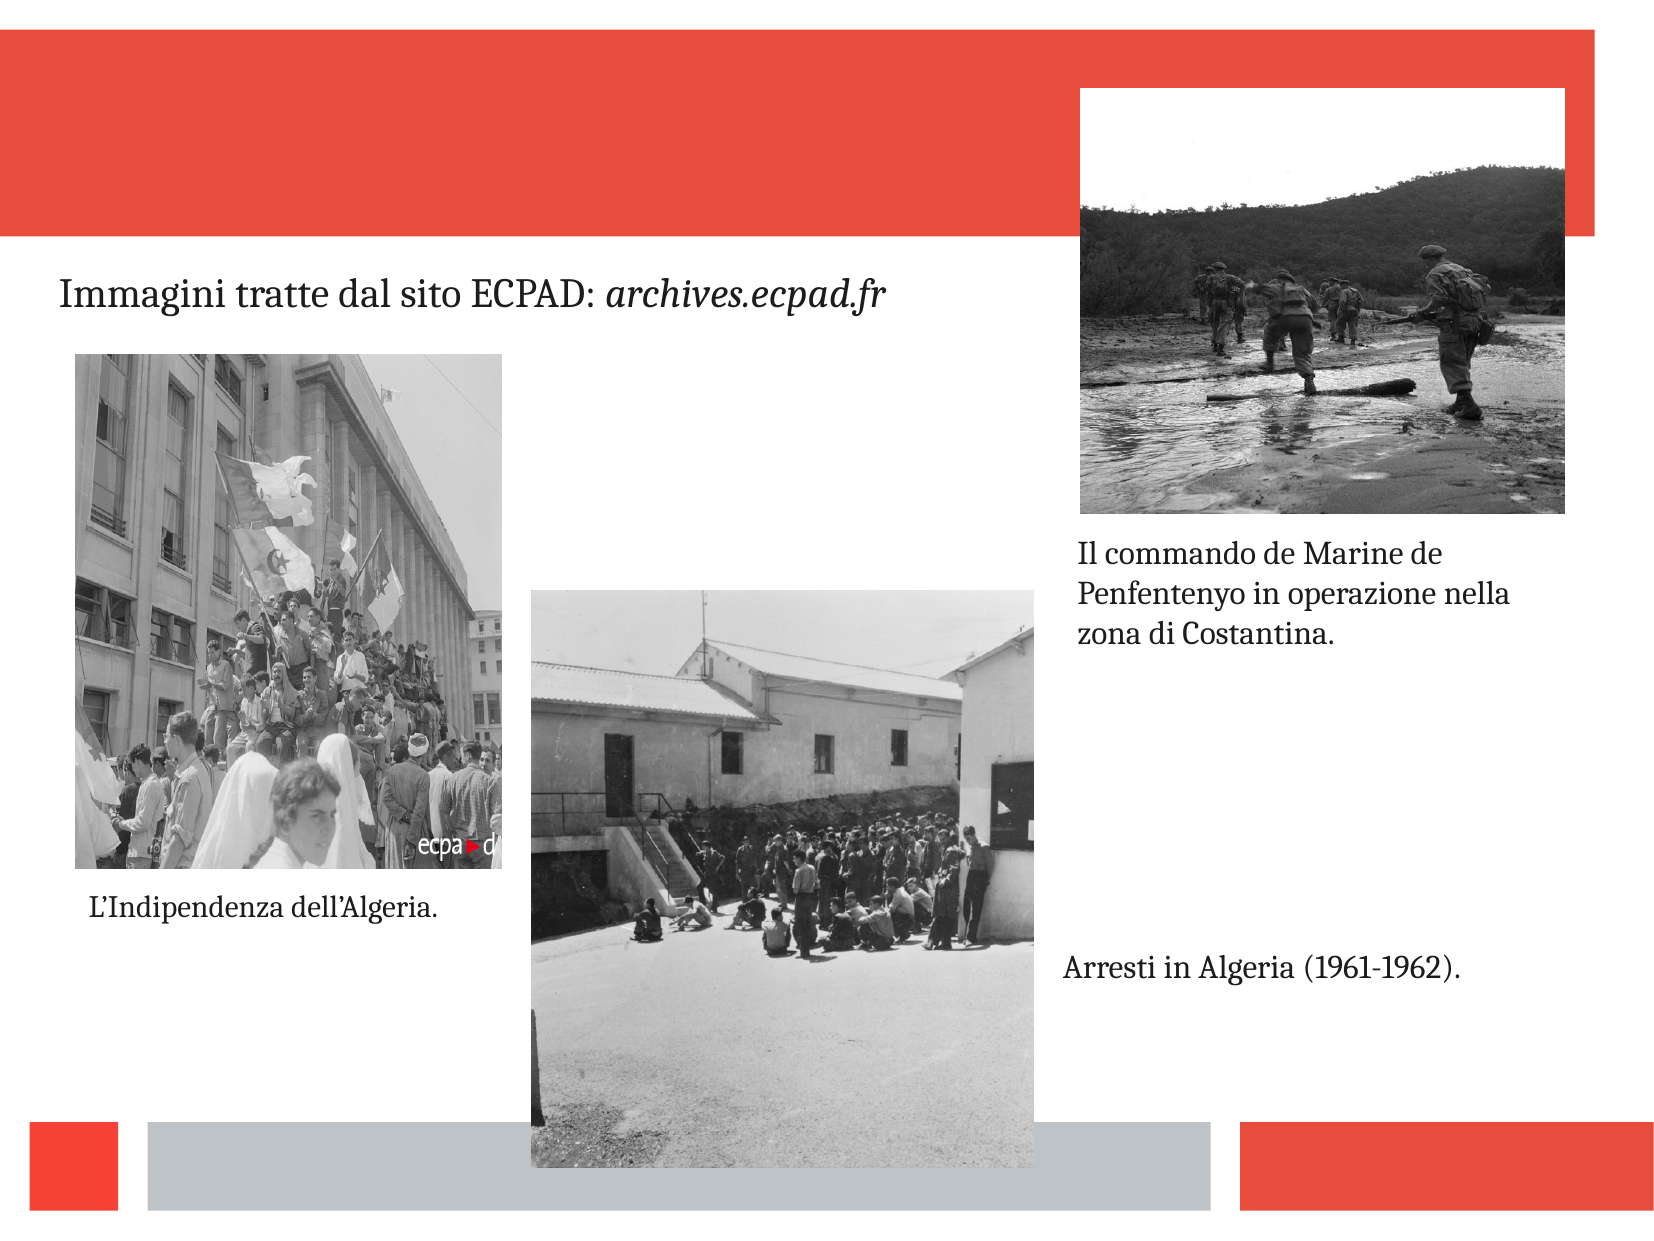

# Immagini tratte dal sito ECPAD: archives.ecpad.fr
Il commando de Marine de Penfentenyo in operazione nella zona di Costantina.
L’Indipendenza dell’Algeria.
Arresti in Algeria (1961-1962).